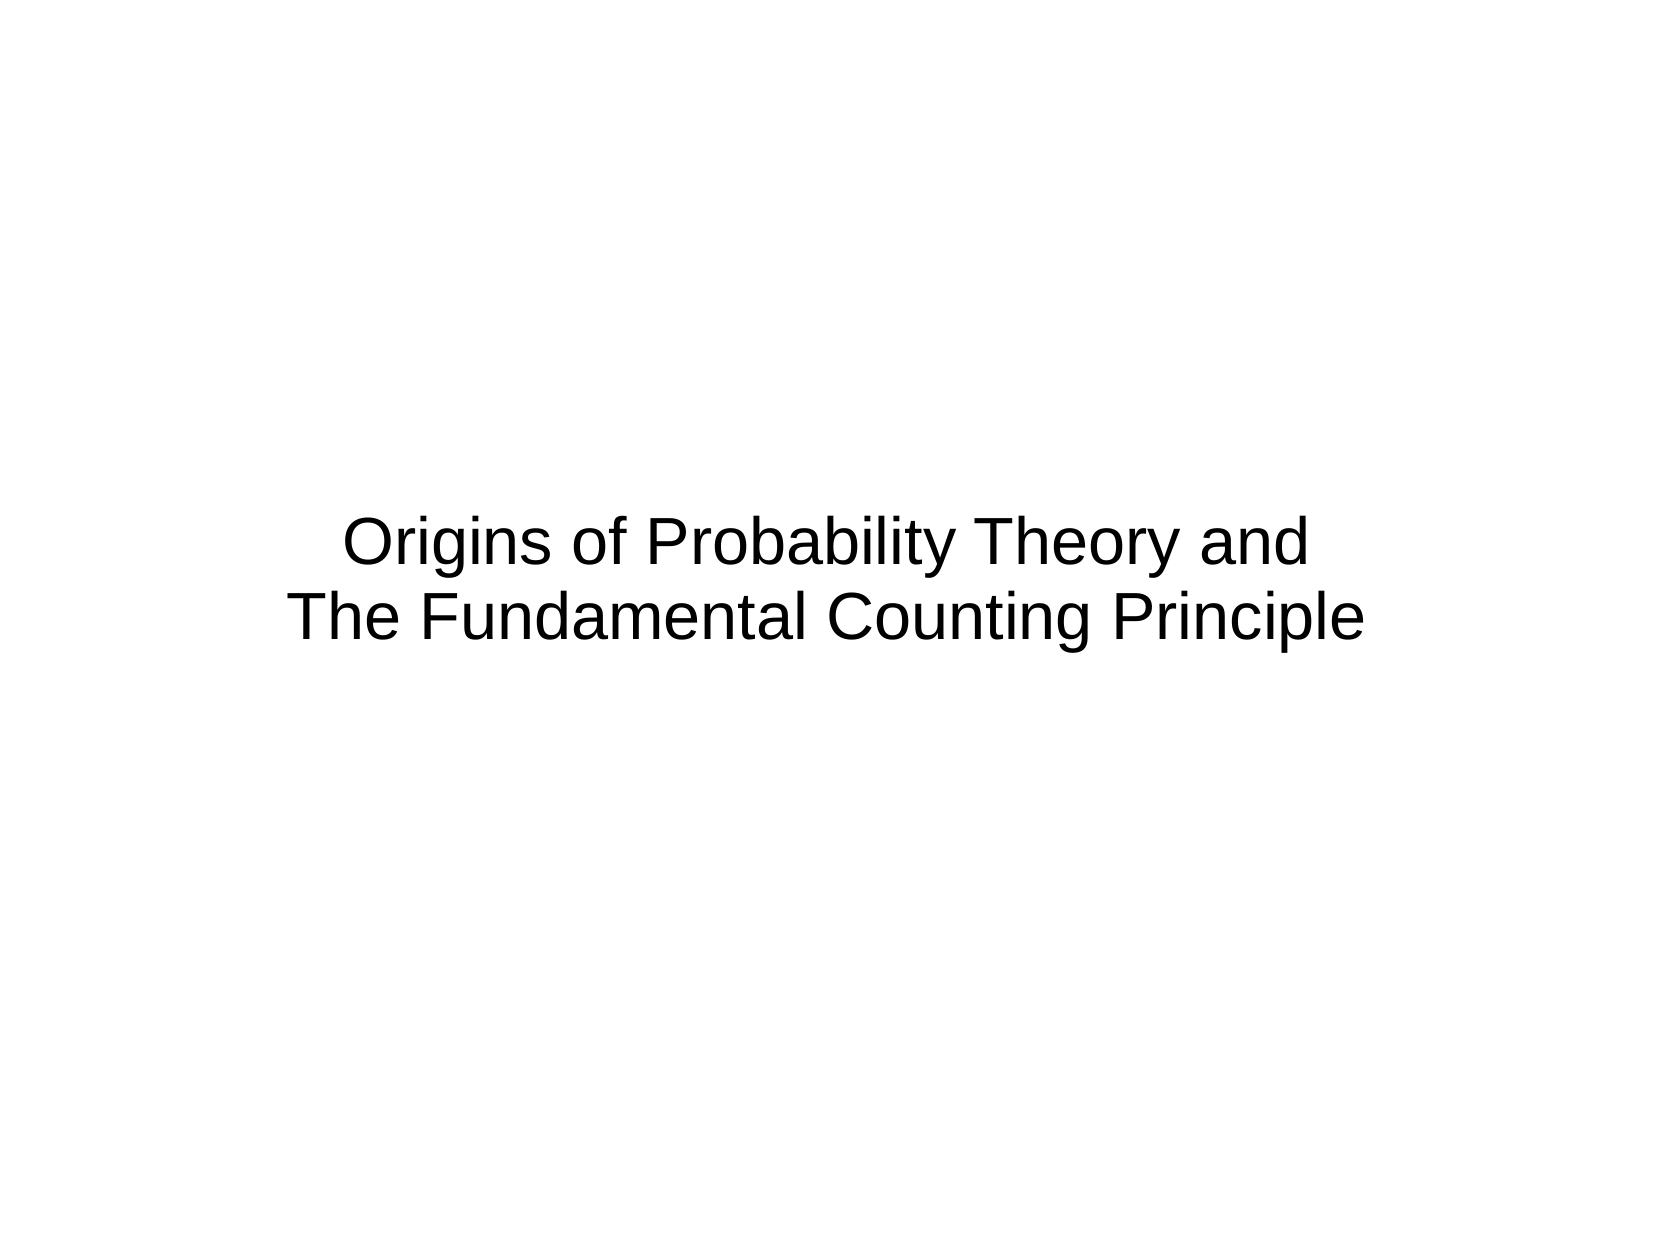

# Origins of Probability Theory and
The Fundamental Counting Principle